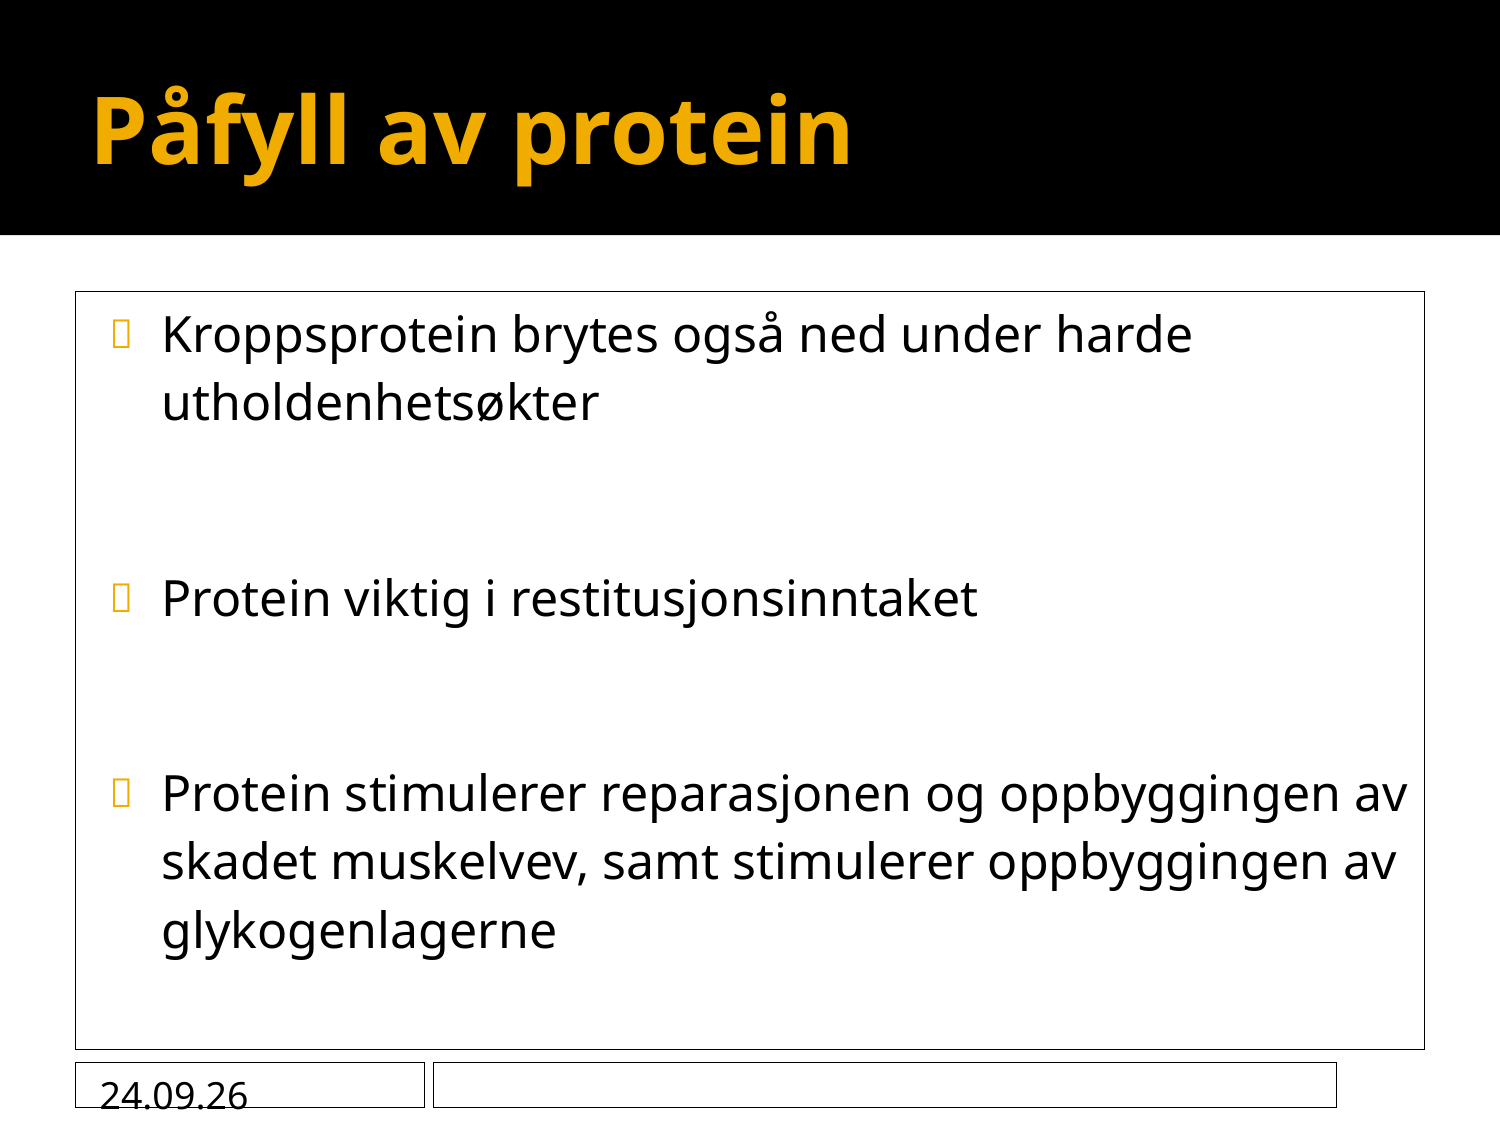

# Påfyll av protein
Kroppsprotein brytes også ned under harde utholdenhetsøkter
Protein viktig i restitusjonsinntaket
Protein stimulerer reparasjonen og oppbyggingen av skadet muskelvev, samt stimulerer oppbyggingen av glykogenlagerne